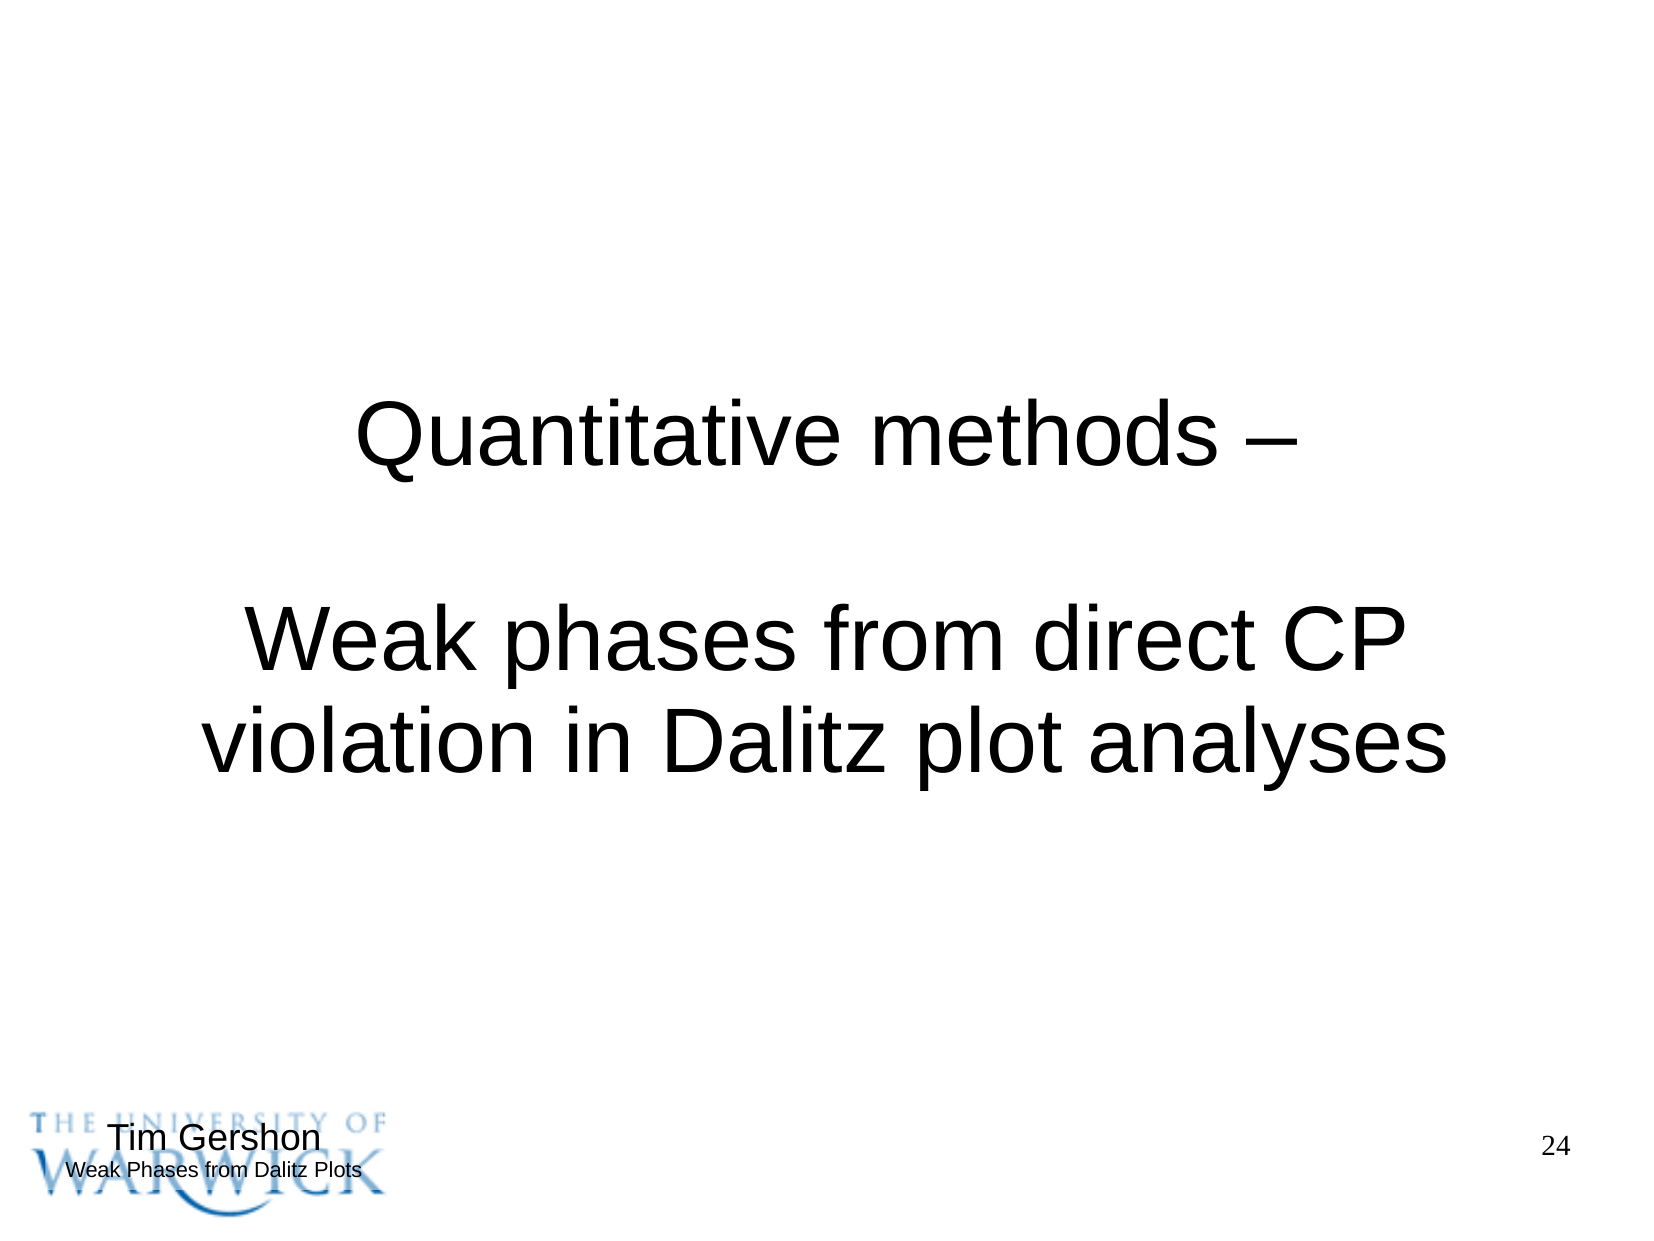

# Quantitative methods –
Weak phases from direct CP violation in Dalitz plot analyses
Tim Gershon
Weak Phases from Dalitz Plots
24